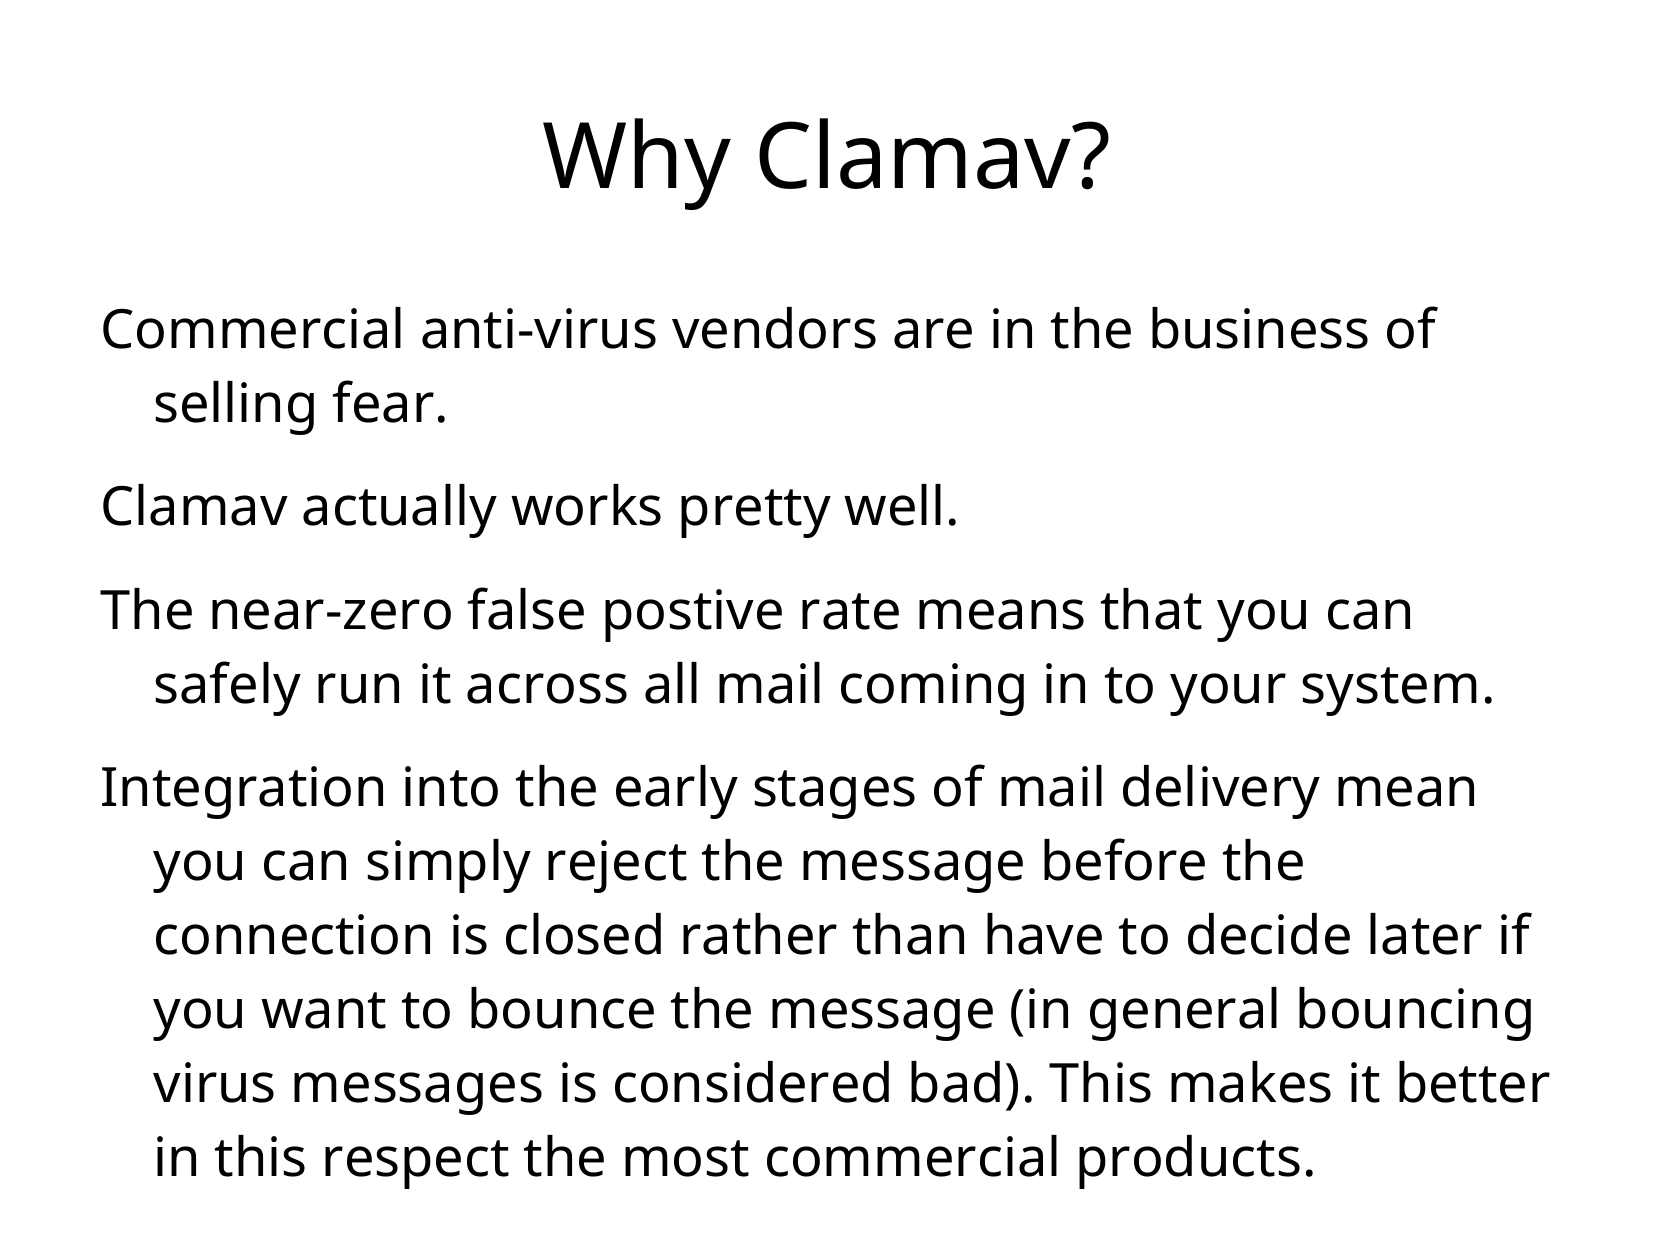

# Why Clamav?
Commercial anti-virus vendors are in the business of selling fear.
Clamav actually works pretty well.
The near-zero false postive rate means that you can safely run it across all mail coming in to your system.
Integration into the early stages of mail delivery mean you can simply reject the message before the connection is closed rather than have to decide later if you want to bounce the message (in general bouncing virus messages is considered bad). This makes it better in this respect the most commercial products.